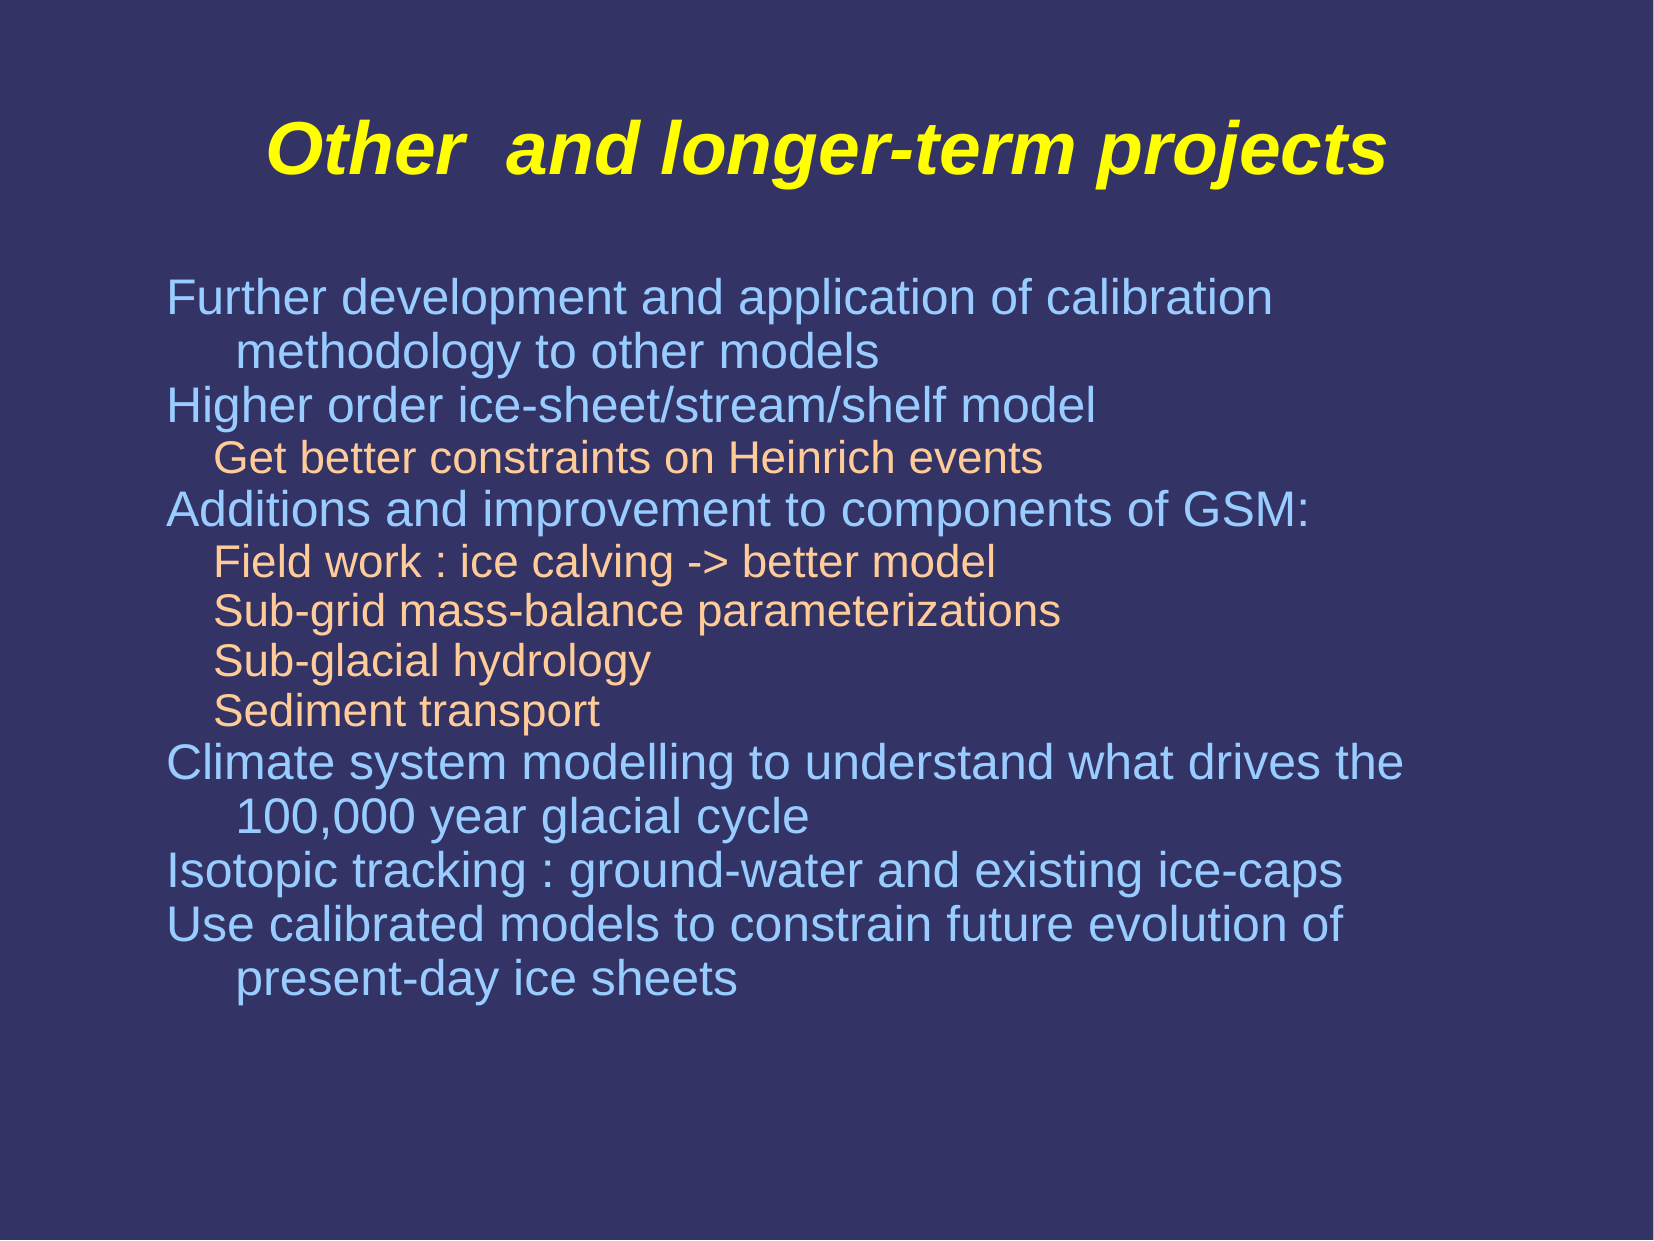

# Other and longer-term projects
Further development and application of calibration methodology to other models
Higher order ice-sheet/stream/shelf model
Get better constraints on Heinrich events
Additions and improvement to components of GSM:
Field work : ice calving -> better model
Sub-grid mass-balance parameterizations
Sub-glacial hydrology
Sediment transport
Climate system modelling to understand what drives the 100,000 year glacial cycle
Isotopic tracking : ground-water and existing ice-caps
Use calibrated models to constrain future evolution of present-day ice sheets